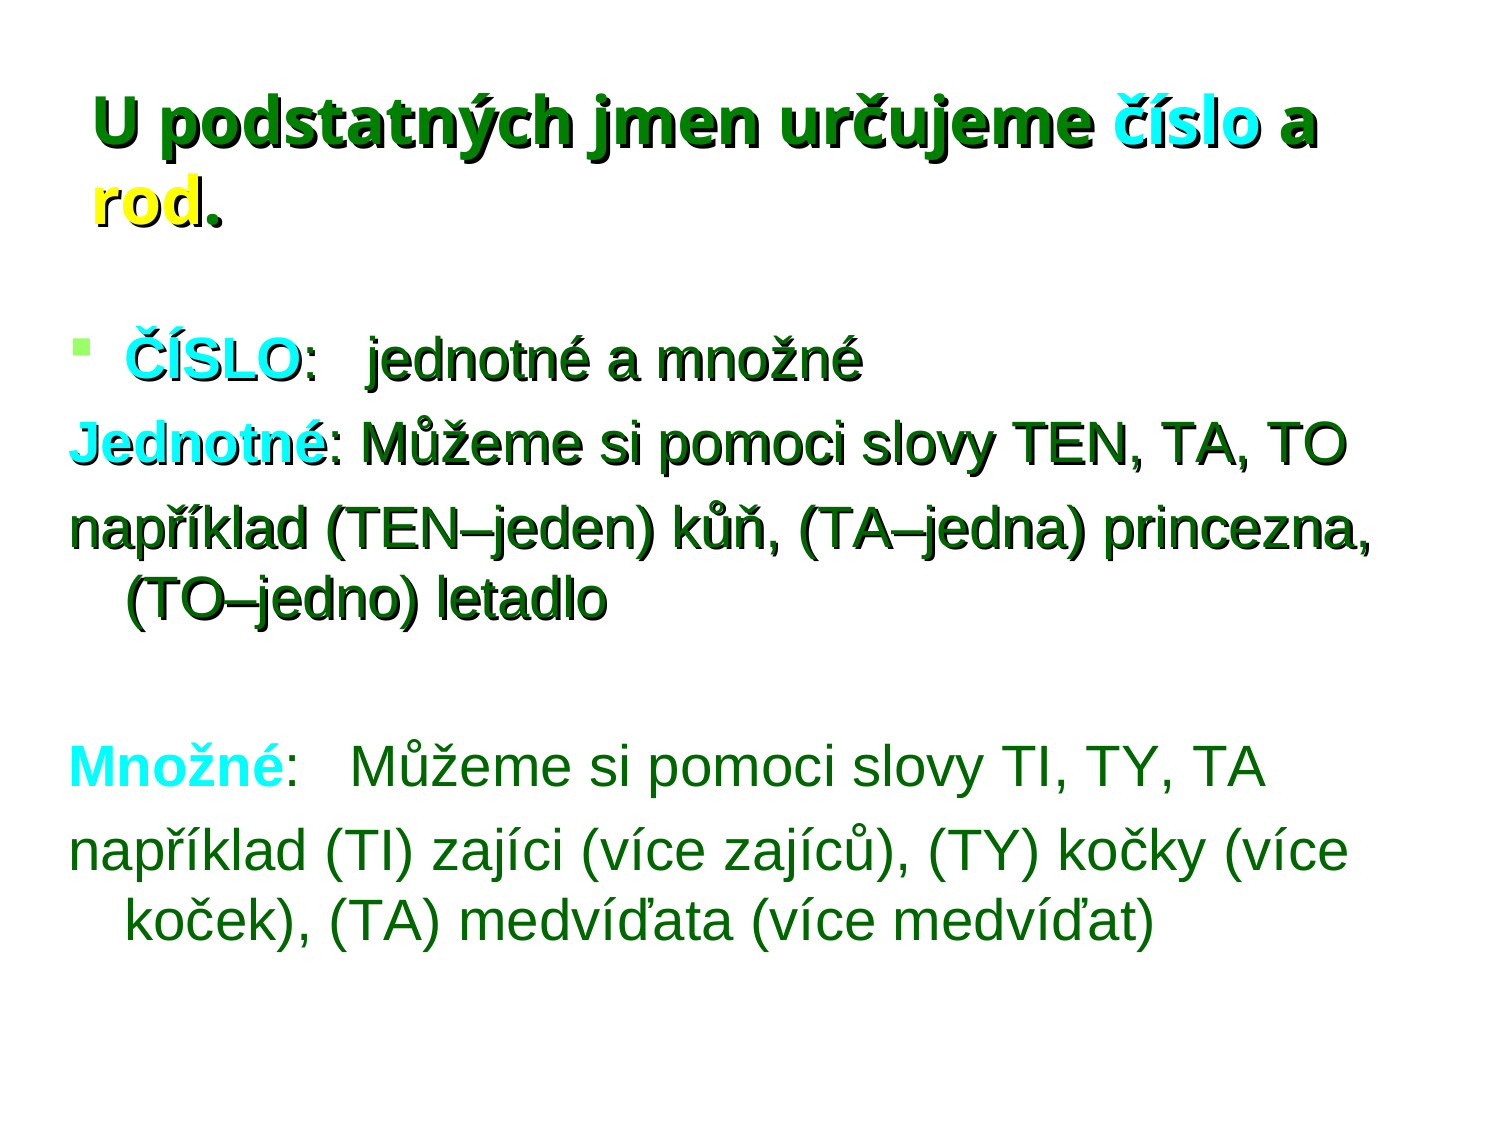

# U podstatných jmen určujeme číslo a rod.
ČÍSLO: jednotné a množné
Jednotné: Můžeme si pomoci slovy TEN, TA, TO
například (TEN–jeden) kůň, (TA–jedna) princezna, (TO–jedno) letadlo
Množné: Můžeme si pomoci slovy TI, TY, TA
například (TI) zajíci (více zajíců), (TY) kočky (více koček), (TA) medvíďata (více medvíďat)